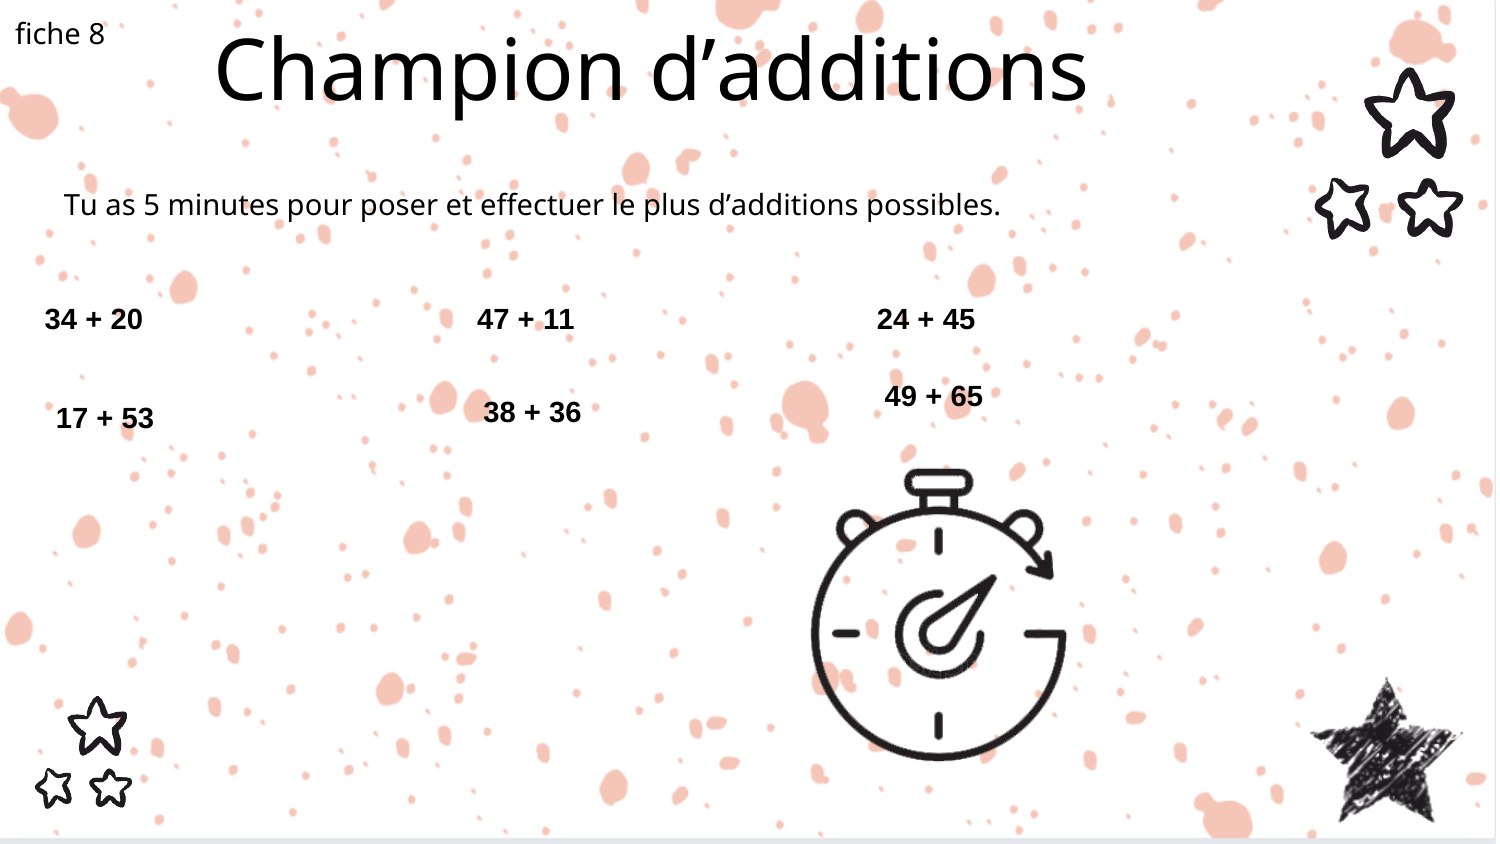

fiche 8
Champion d’additions
Tu as 5 minutes pour poser et effectuer le plus d’additions possibles.
 34 + 20
 47 + 11
 24 + 45
 49 + 65
 38 + 36
 17 + 53